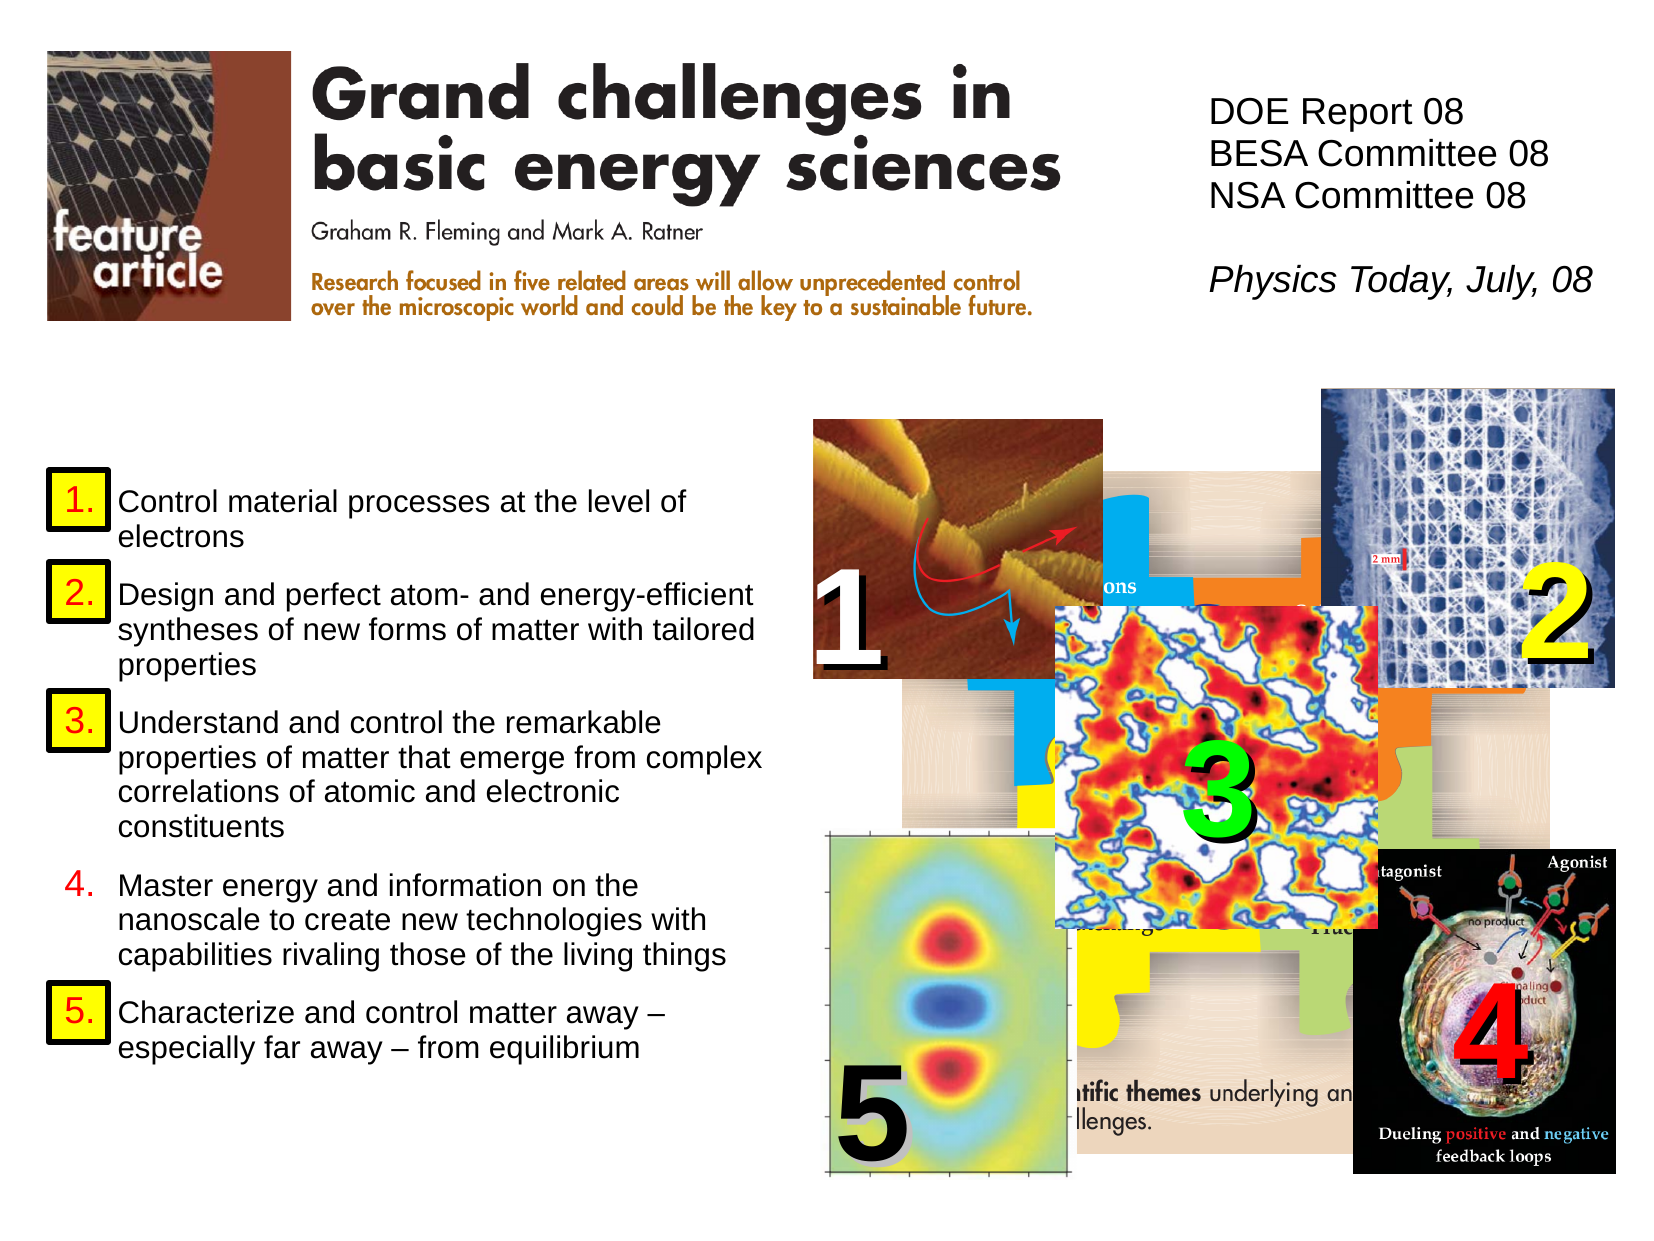

DOE Report 08
BESA Committee 08
NSA Committee 08
Physics Today, July, 08
2
1
3
4
5
Control material processes at the level of electrons
Design and perfect atom- and energy-efficient syntheses of new forms of matter with tailored properties
Understand and control the remarkable properties of matter that emerge from complex correlations of atomic and electronic constituents
Master energy and information on the nanoscale to create new technologies with capabilities rivaling those of the living things
Characterize and control matter away – especially far away – from equilibrium